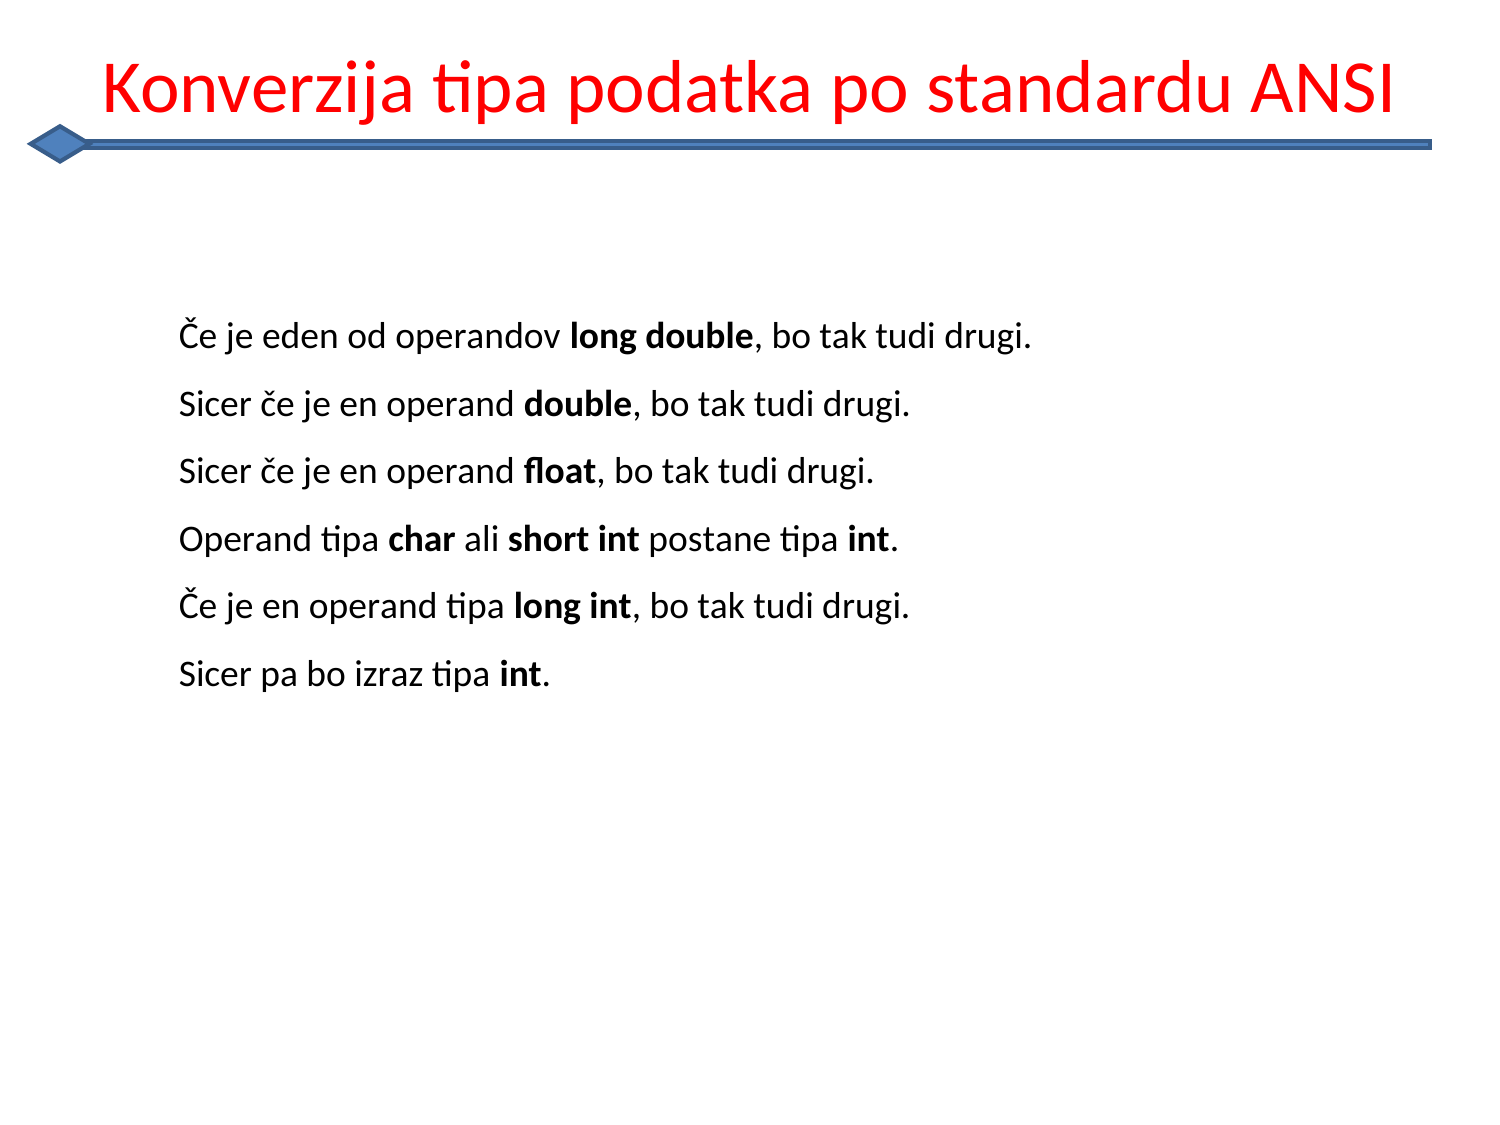

# Konverzija tipa podatka po standardu ANSI
Če je eden od operandov long double, bo tak tudi drugi.
Sicer če je en operand double, bo tak tudi drugi.
Sicer če je en operand float, bo tak tudi drugi.
Operand tipa char ali short int postane tipa int.
Če je en operand tipa long int, bo tak tudi drugi.
Sicer pa bo izraz tipa int.